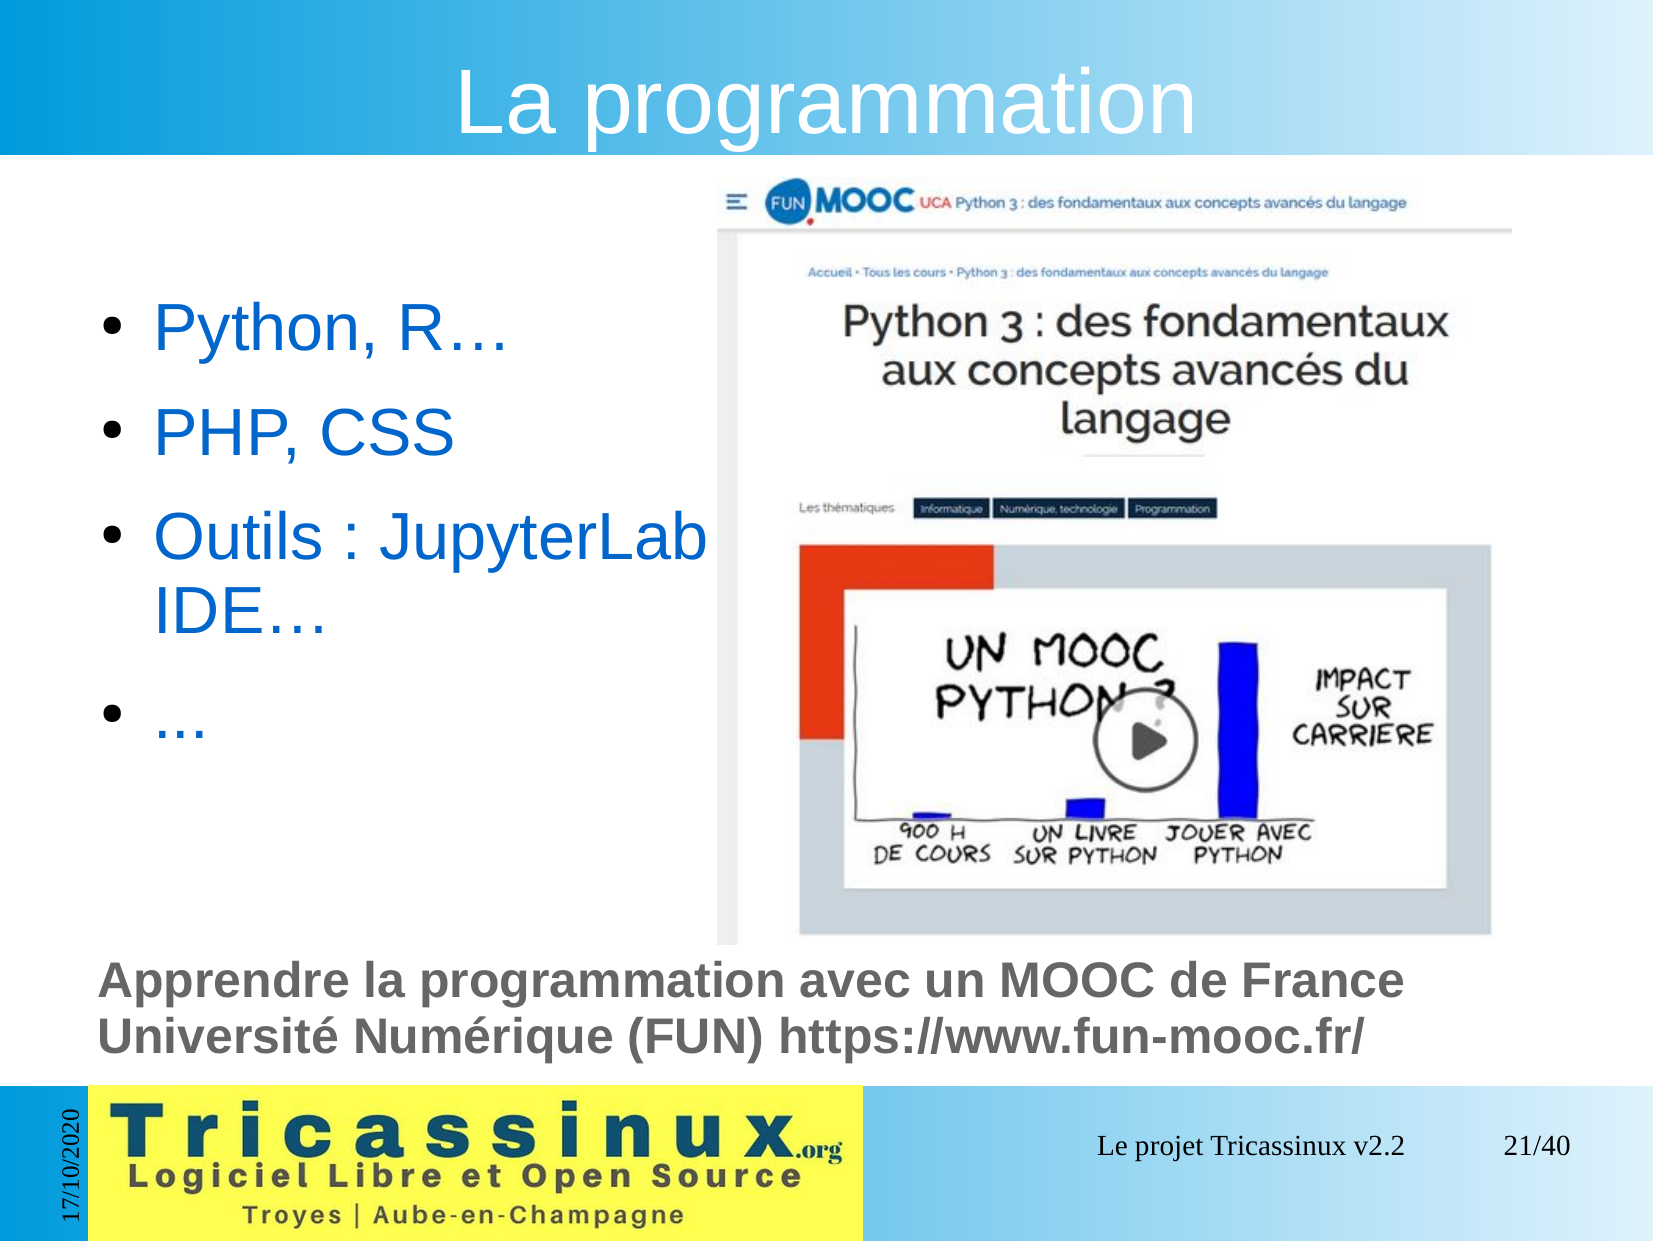

# La programmation
Python, R…
PHP, CSS
Outils : JupyterLab
IDE…
...
Apprendre la programmation avec un MOOC de France Université Numérique (FUN) https://www.fun-mooc.fr/
17/10/2020
21